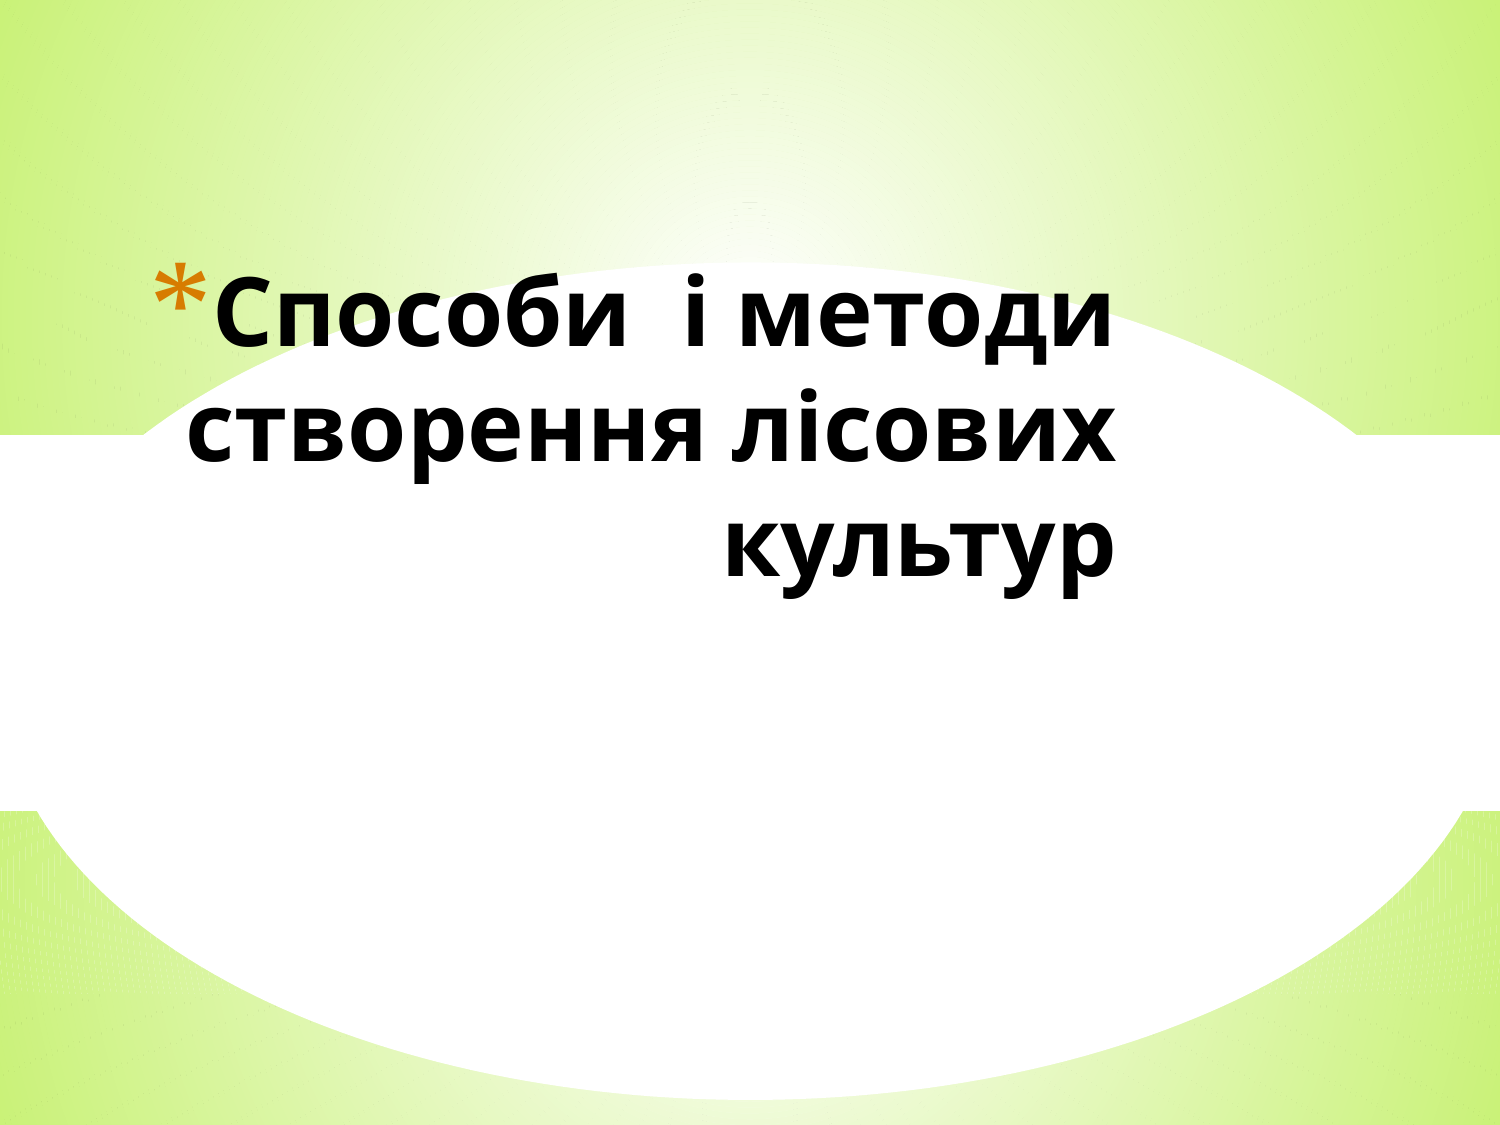

# Способи і методи створення лісових культур